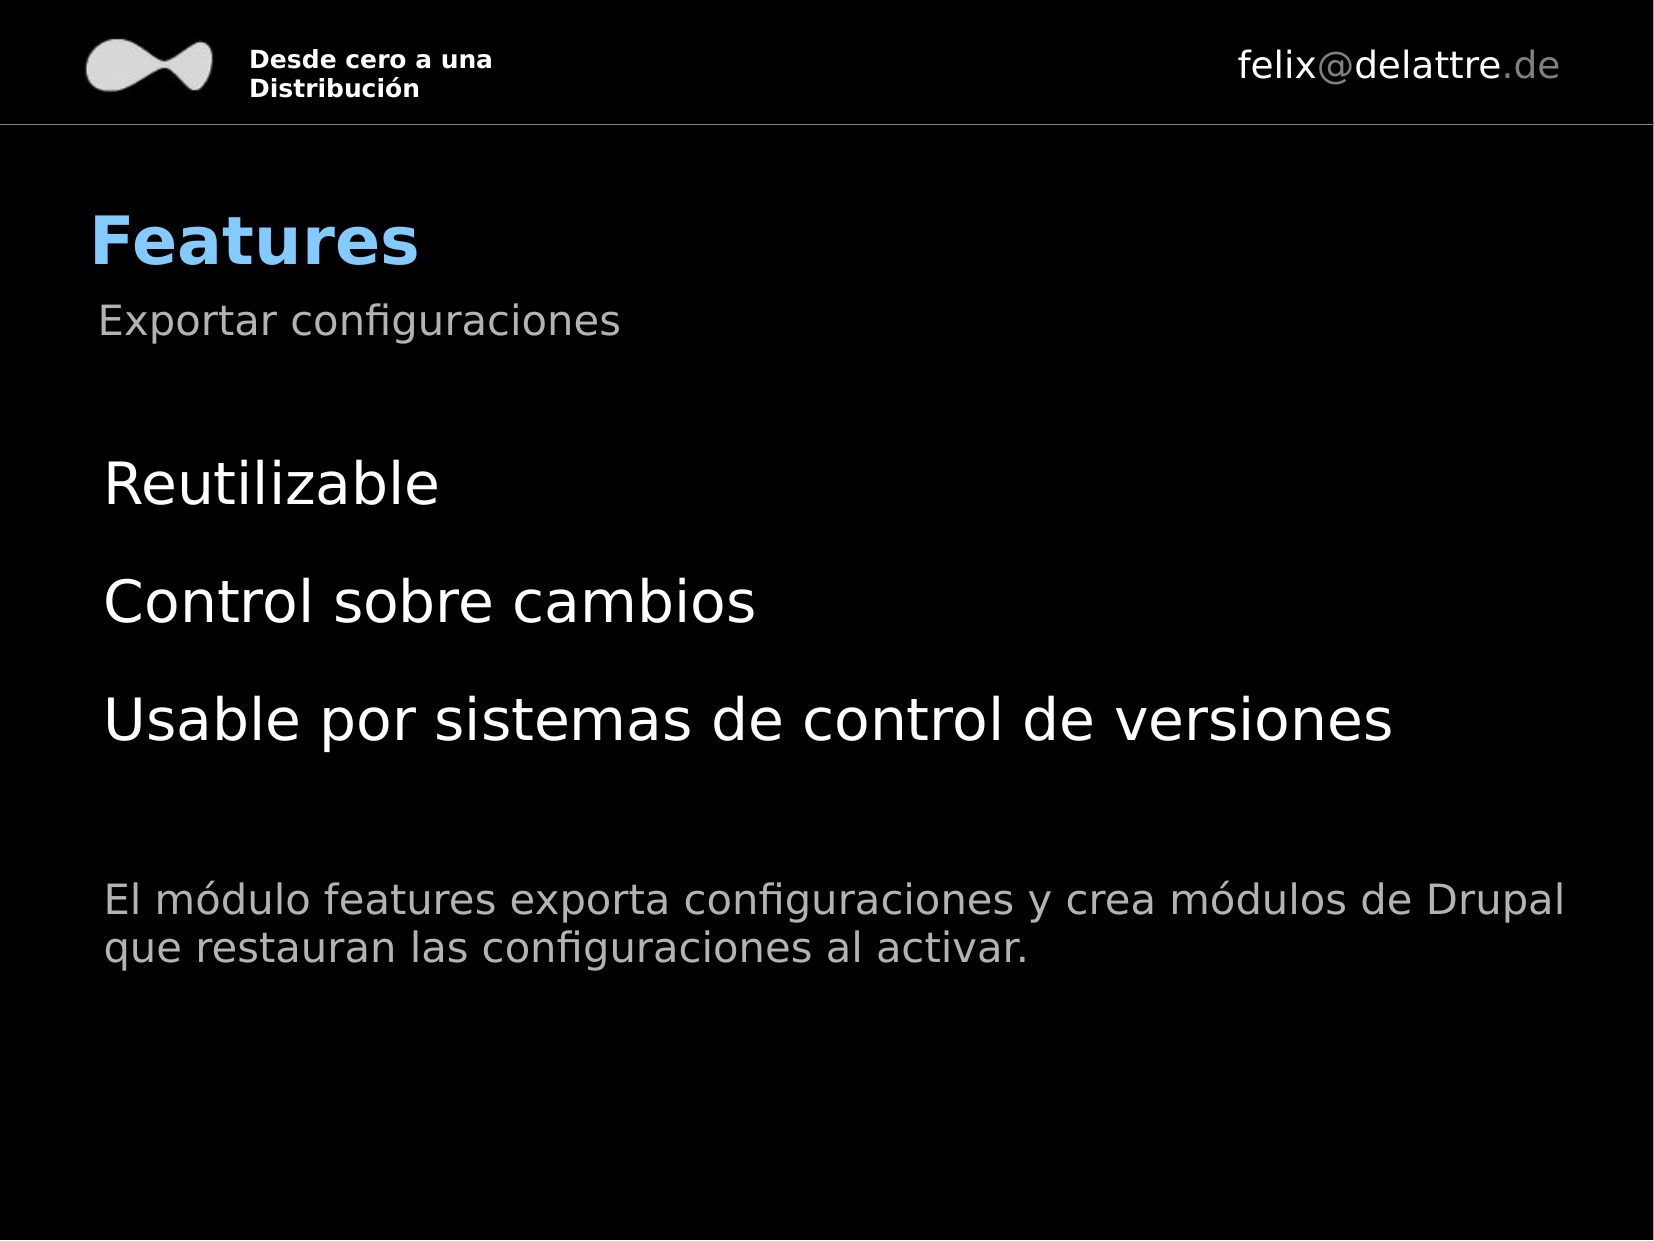

Features
Exportar configuraciones
Reutilizable
Control sobre cambios
Usable por sistemas de control de versiones
El módulo features exporta configuraciones y crea módulos de Drupal
que restauran las configuraciones al activar.